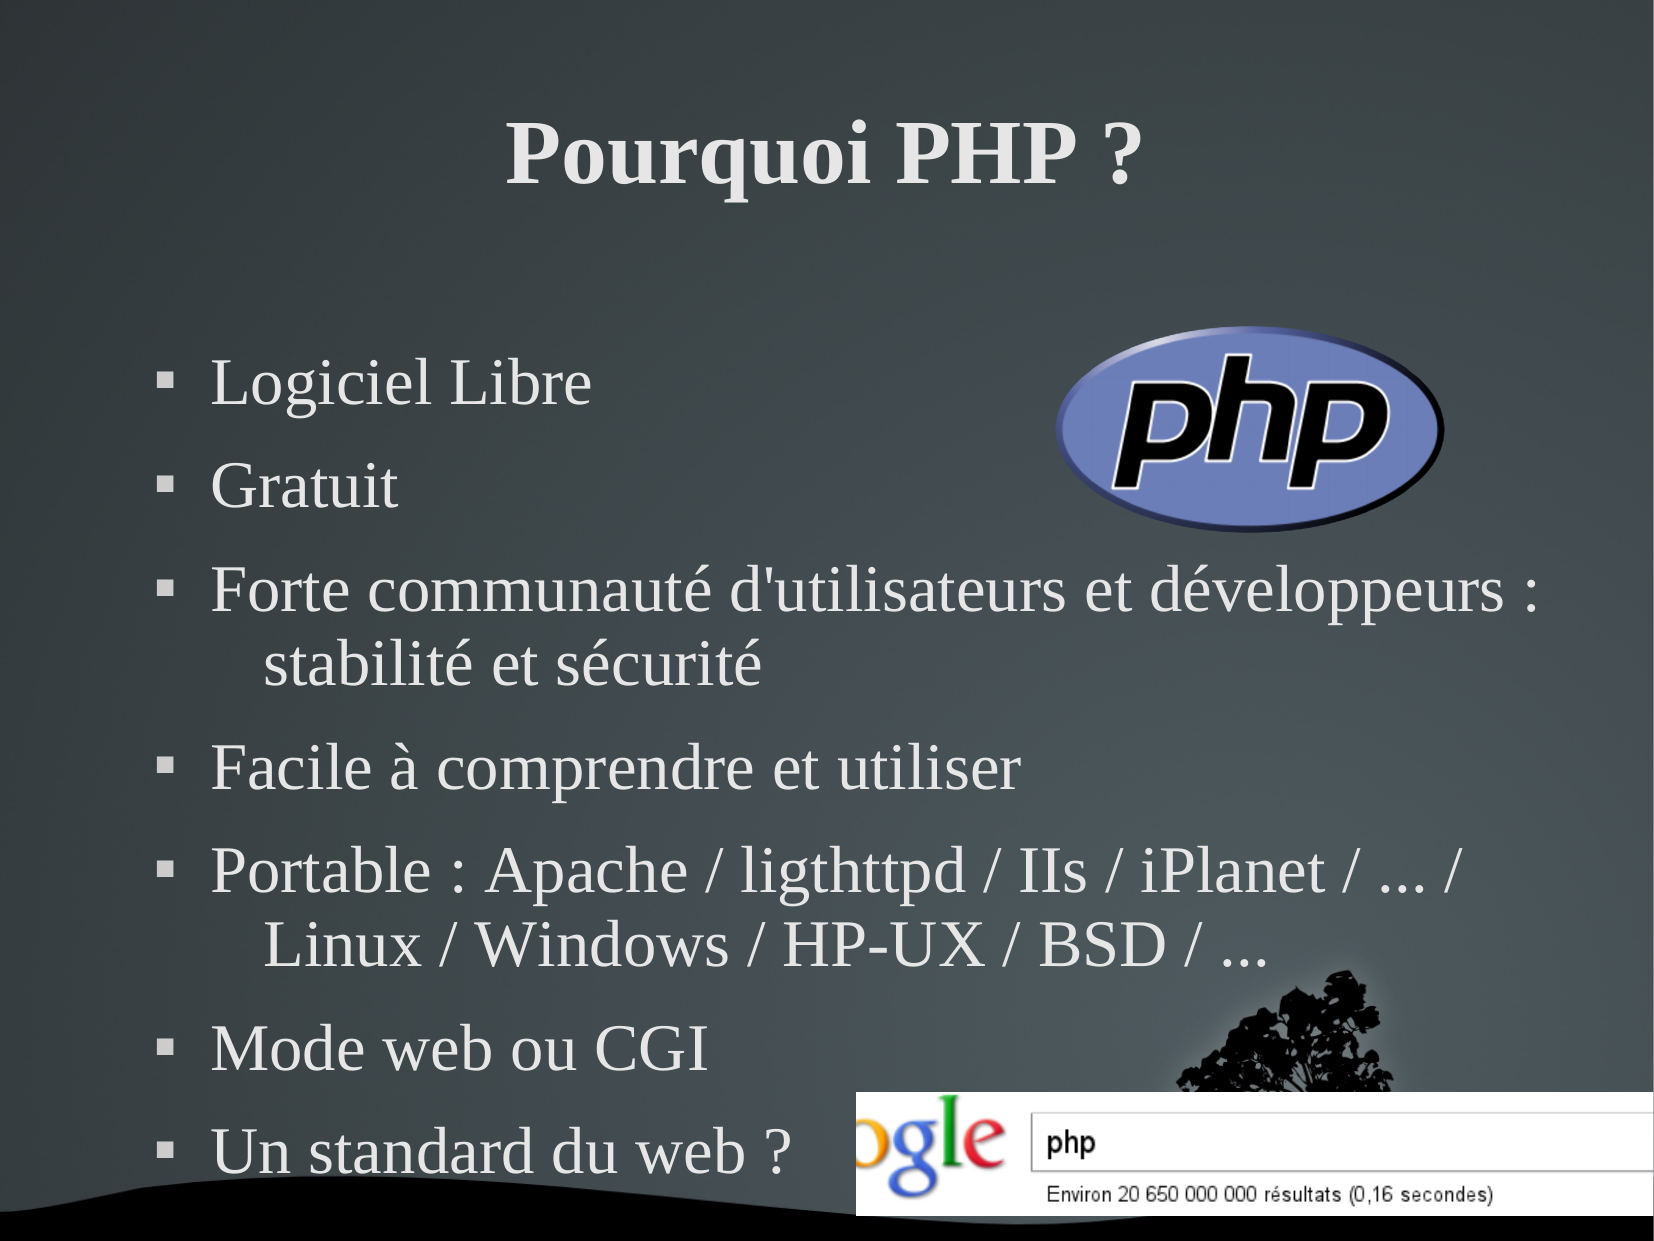

# Pourquoi PHP ?
Logiciel Libre
Gratuit
Forte communauté d'utilisateurs et développeurs : stabilité et sécurité
Facile à comprendre et utiliser
Portable : Apache / ligthttpd / IIs / iPlanet / ... / Linux / Windows / HP-UX / BSD / ...
Mode web ou CGI
Un standard du web ?